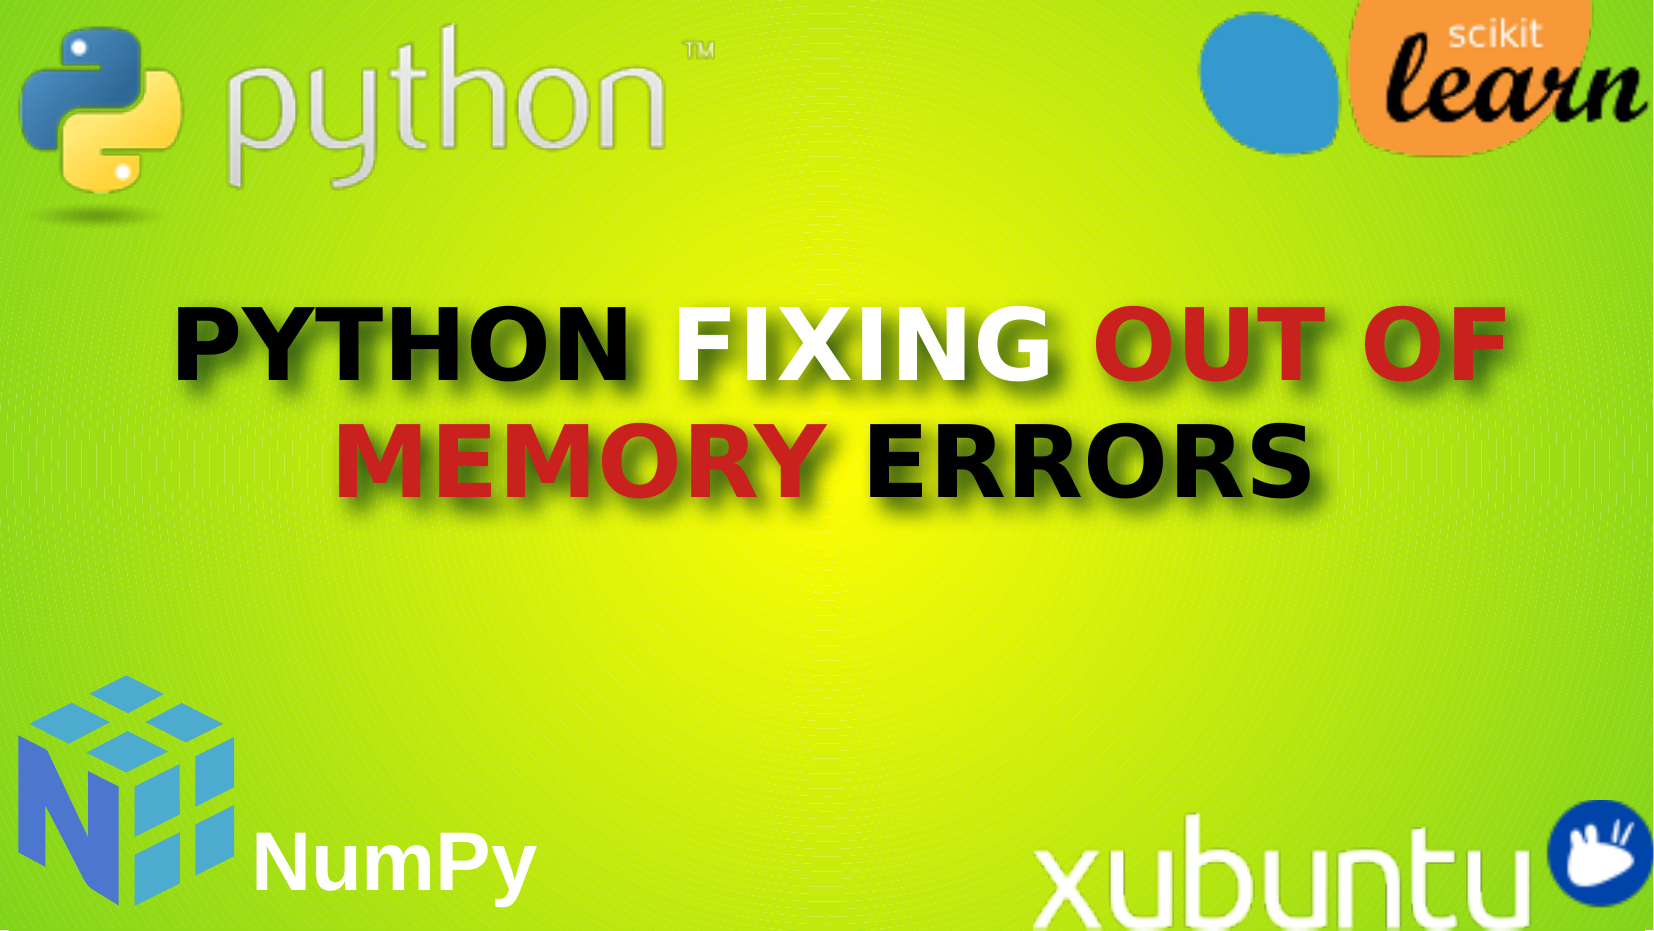

PYTHON FIXING OUT OF MEMORY ERRORS
NumPy